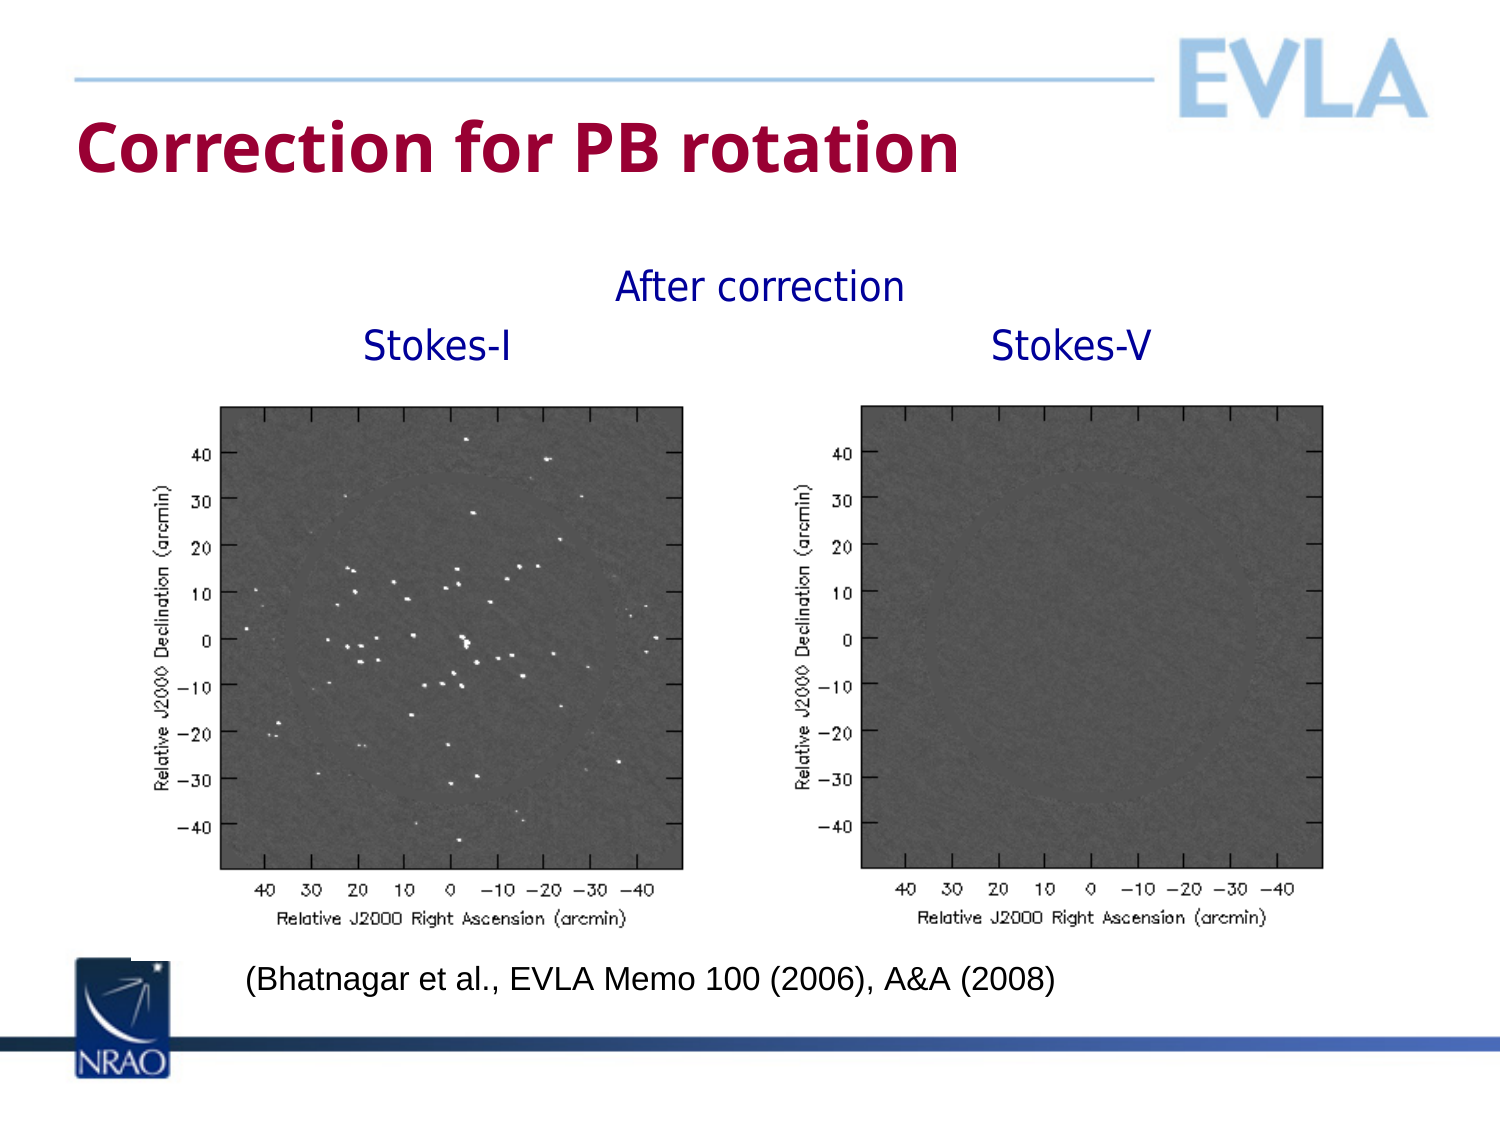

Correction for PB rotation
 After correction
 Stokes-I Stokes-V
(Bhatnagar et al., EVLA Memo 100 (2006), A&A (2008)
# Before correction After correction